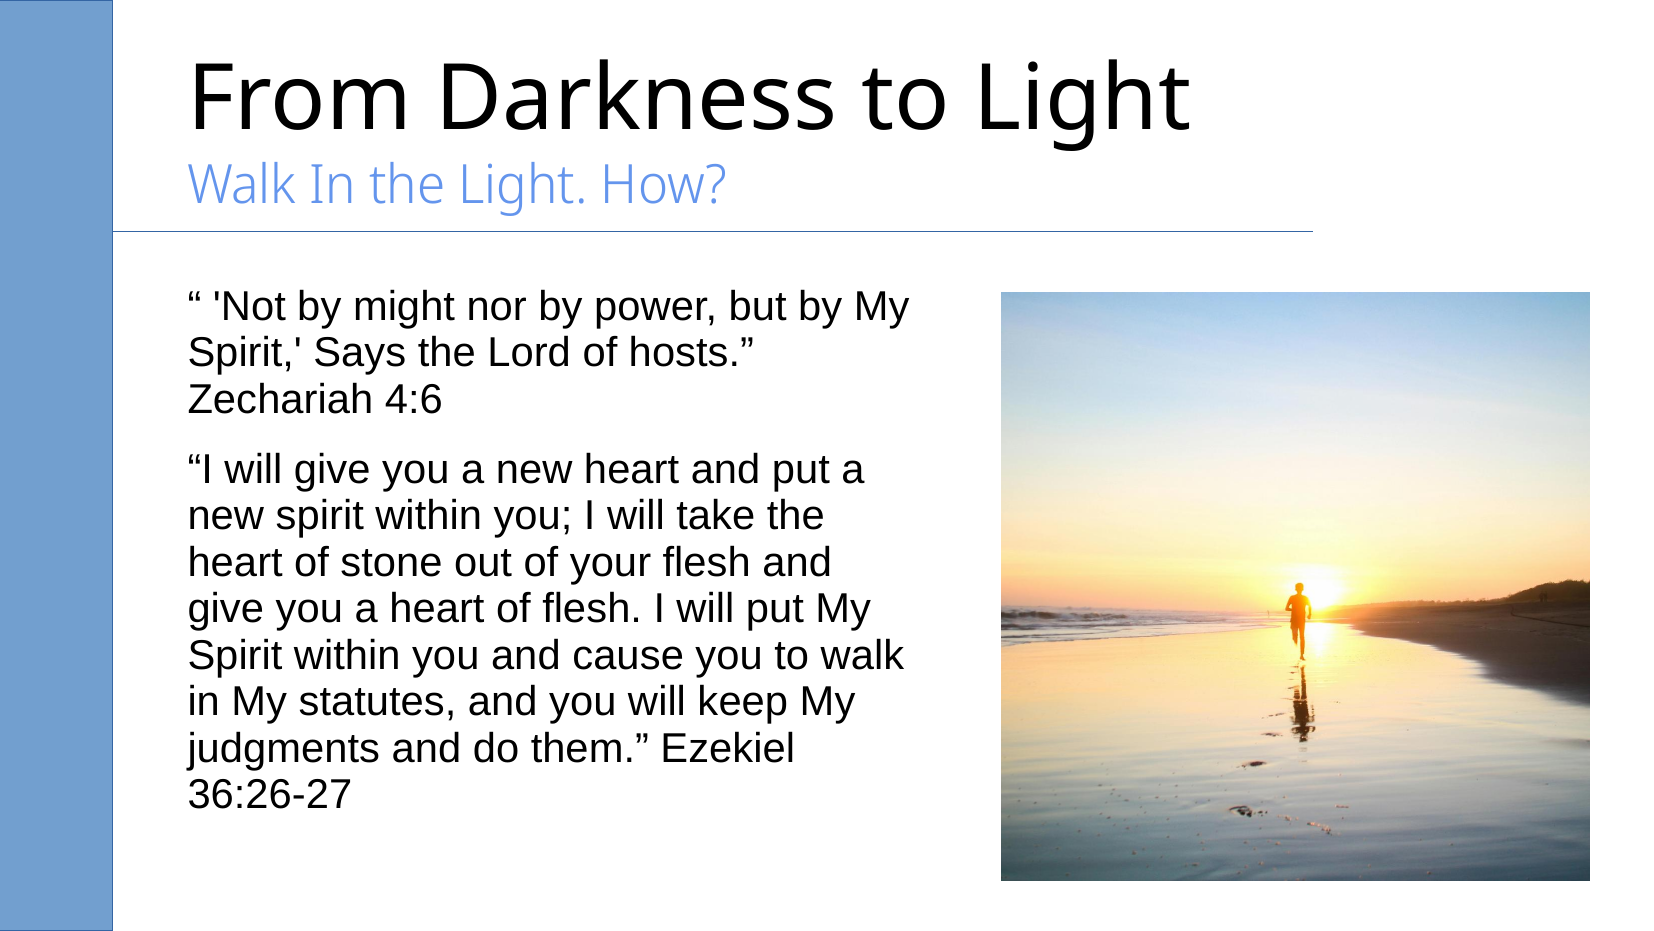

# From Darkness to Light
Walk In the Light. How?
“ 'Not by might nor by power, but by My Spirit,' Says the Lord of hosts.” Zechariah 4:6
“I will give you a new heart and put a new spirit within you; I will take the heart of stone out of your flesh and give you a heart of flesh. I will put My Spirit within you and cause you to walk in My statutes, and you will keep My judgments and do them.” Ezekiel 36:26-27